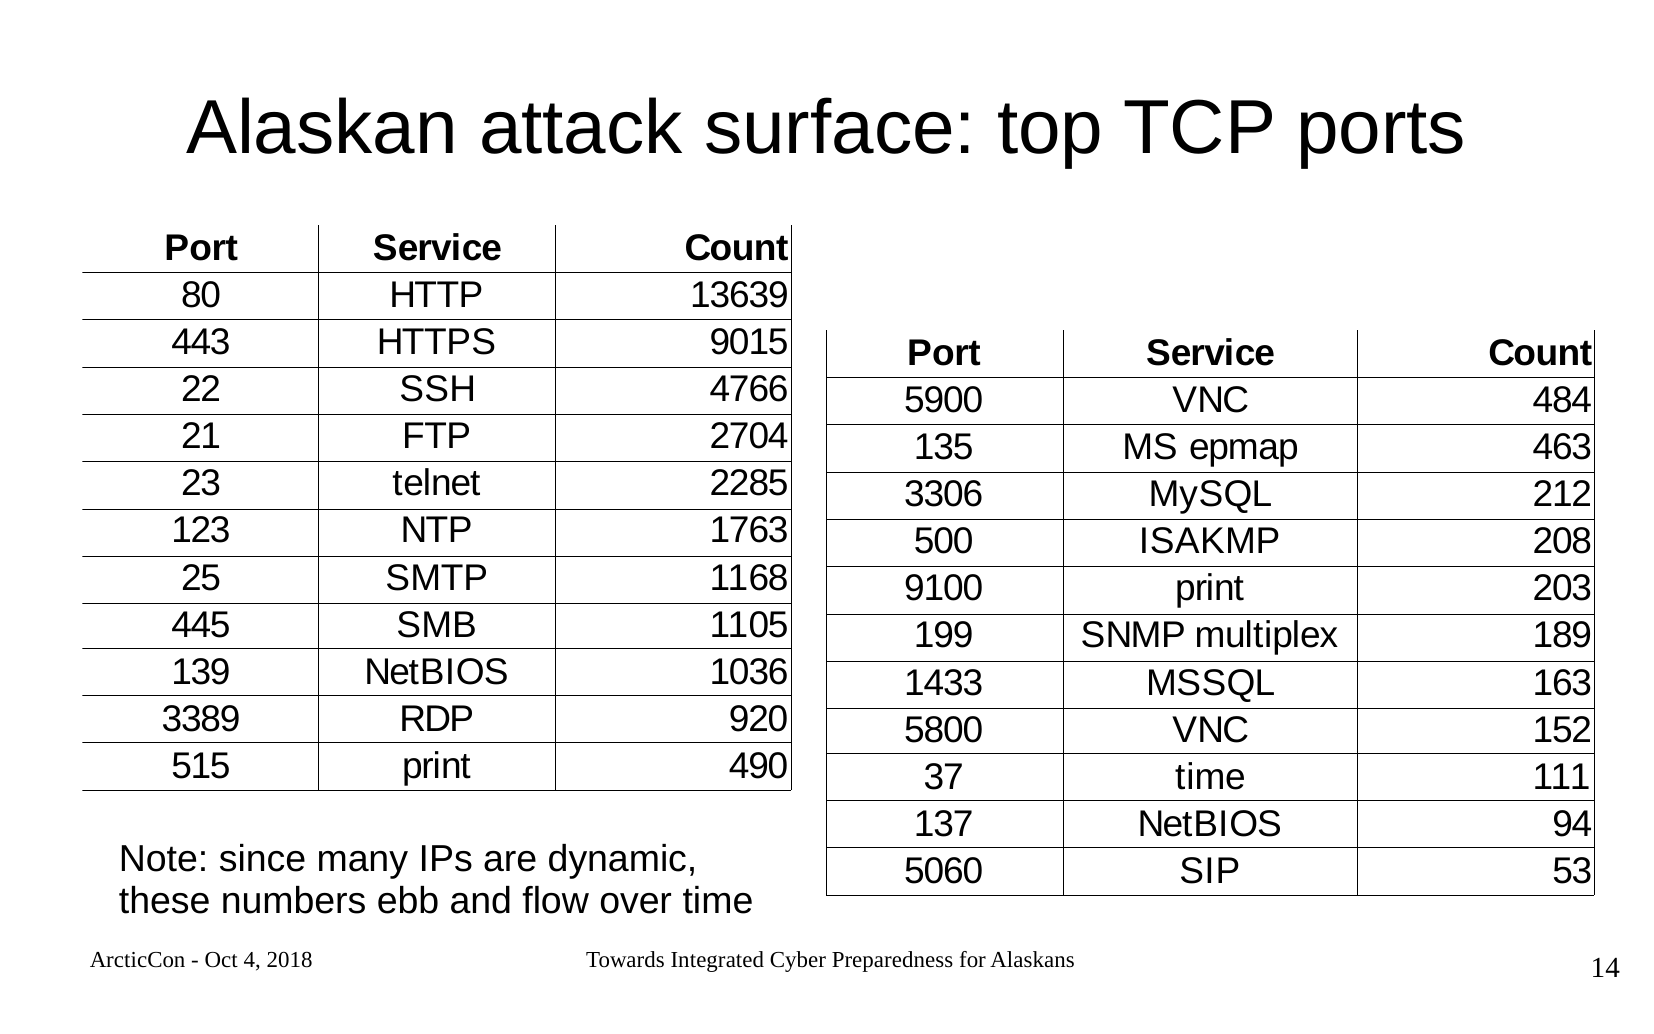

# Alaskan attack surface: top TCP ports
Note: since many IPs are dynamic,
these numbers ebb and flow over time